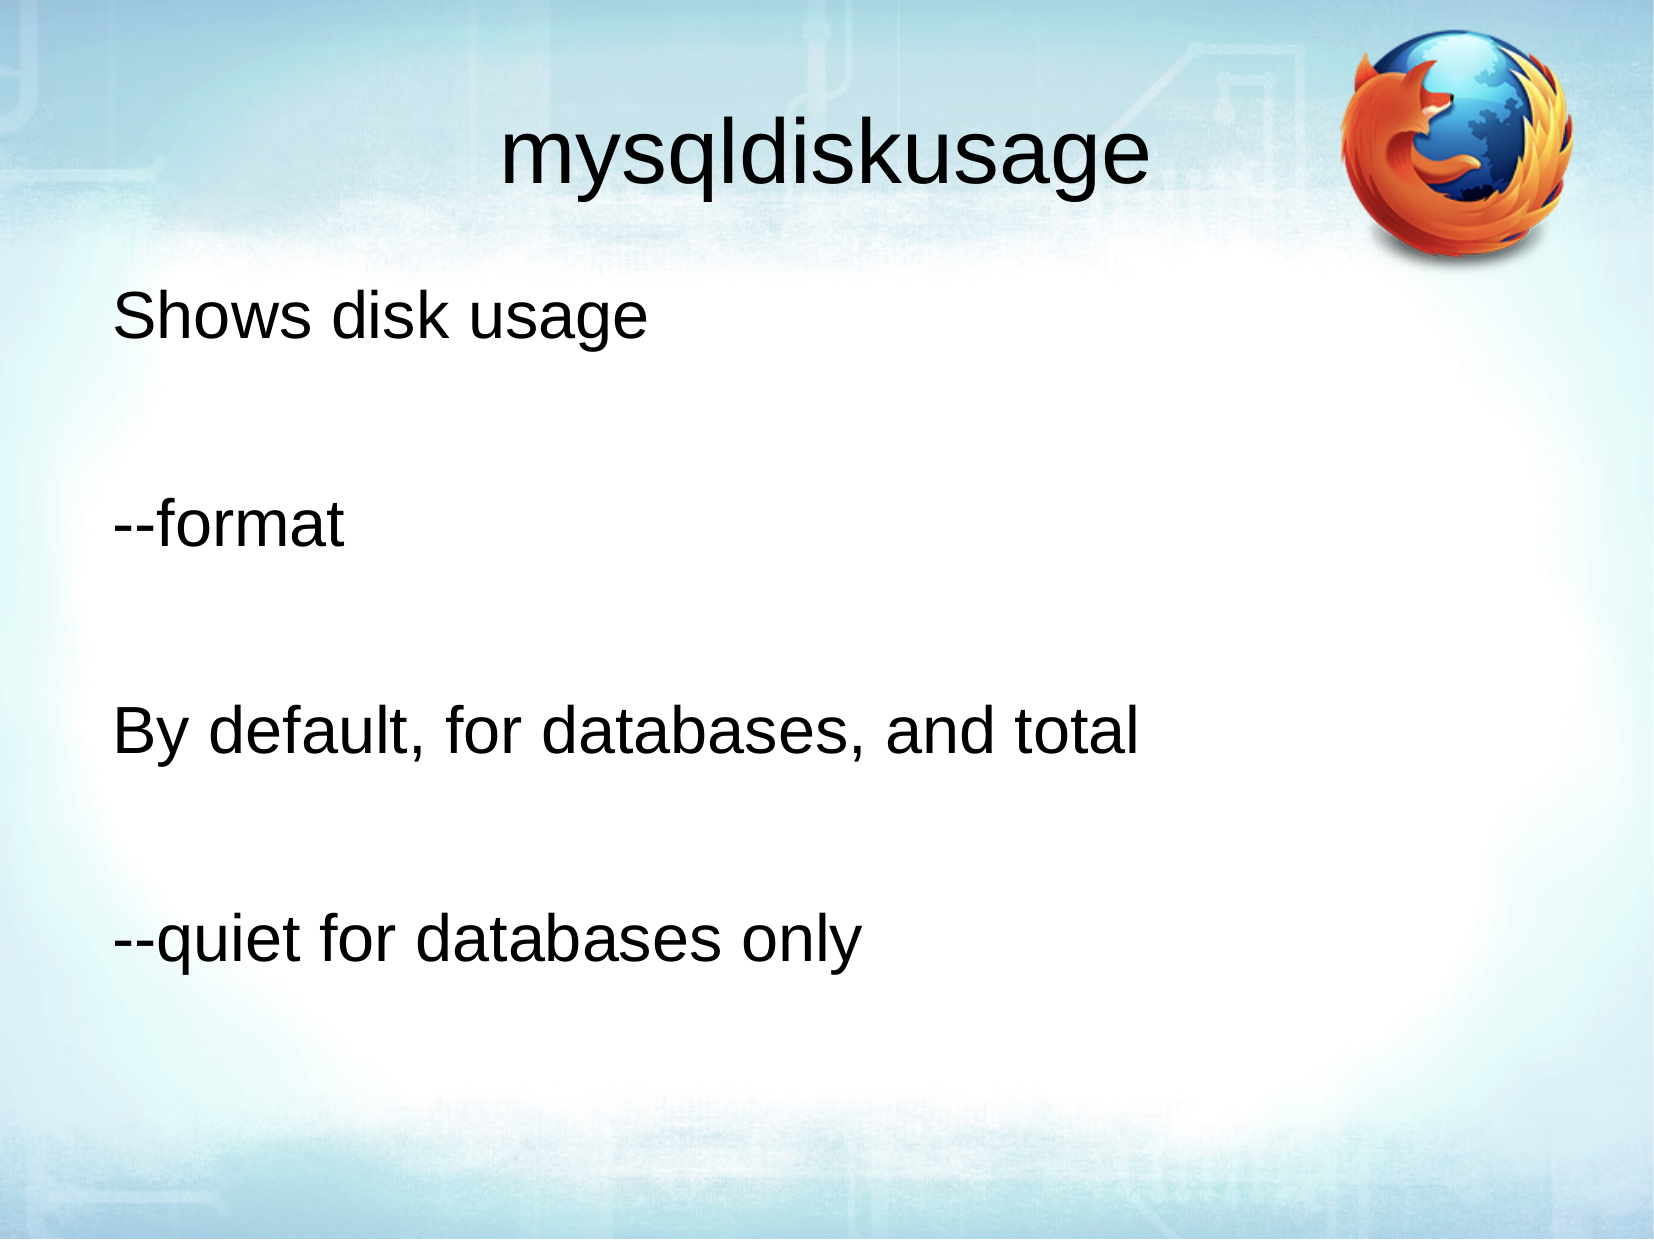

# mysqldiskusage
Shows disk usage
--format
By default, for databases, and total
--quiet for databases only